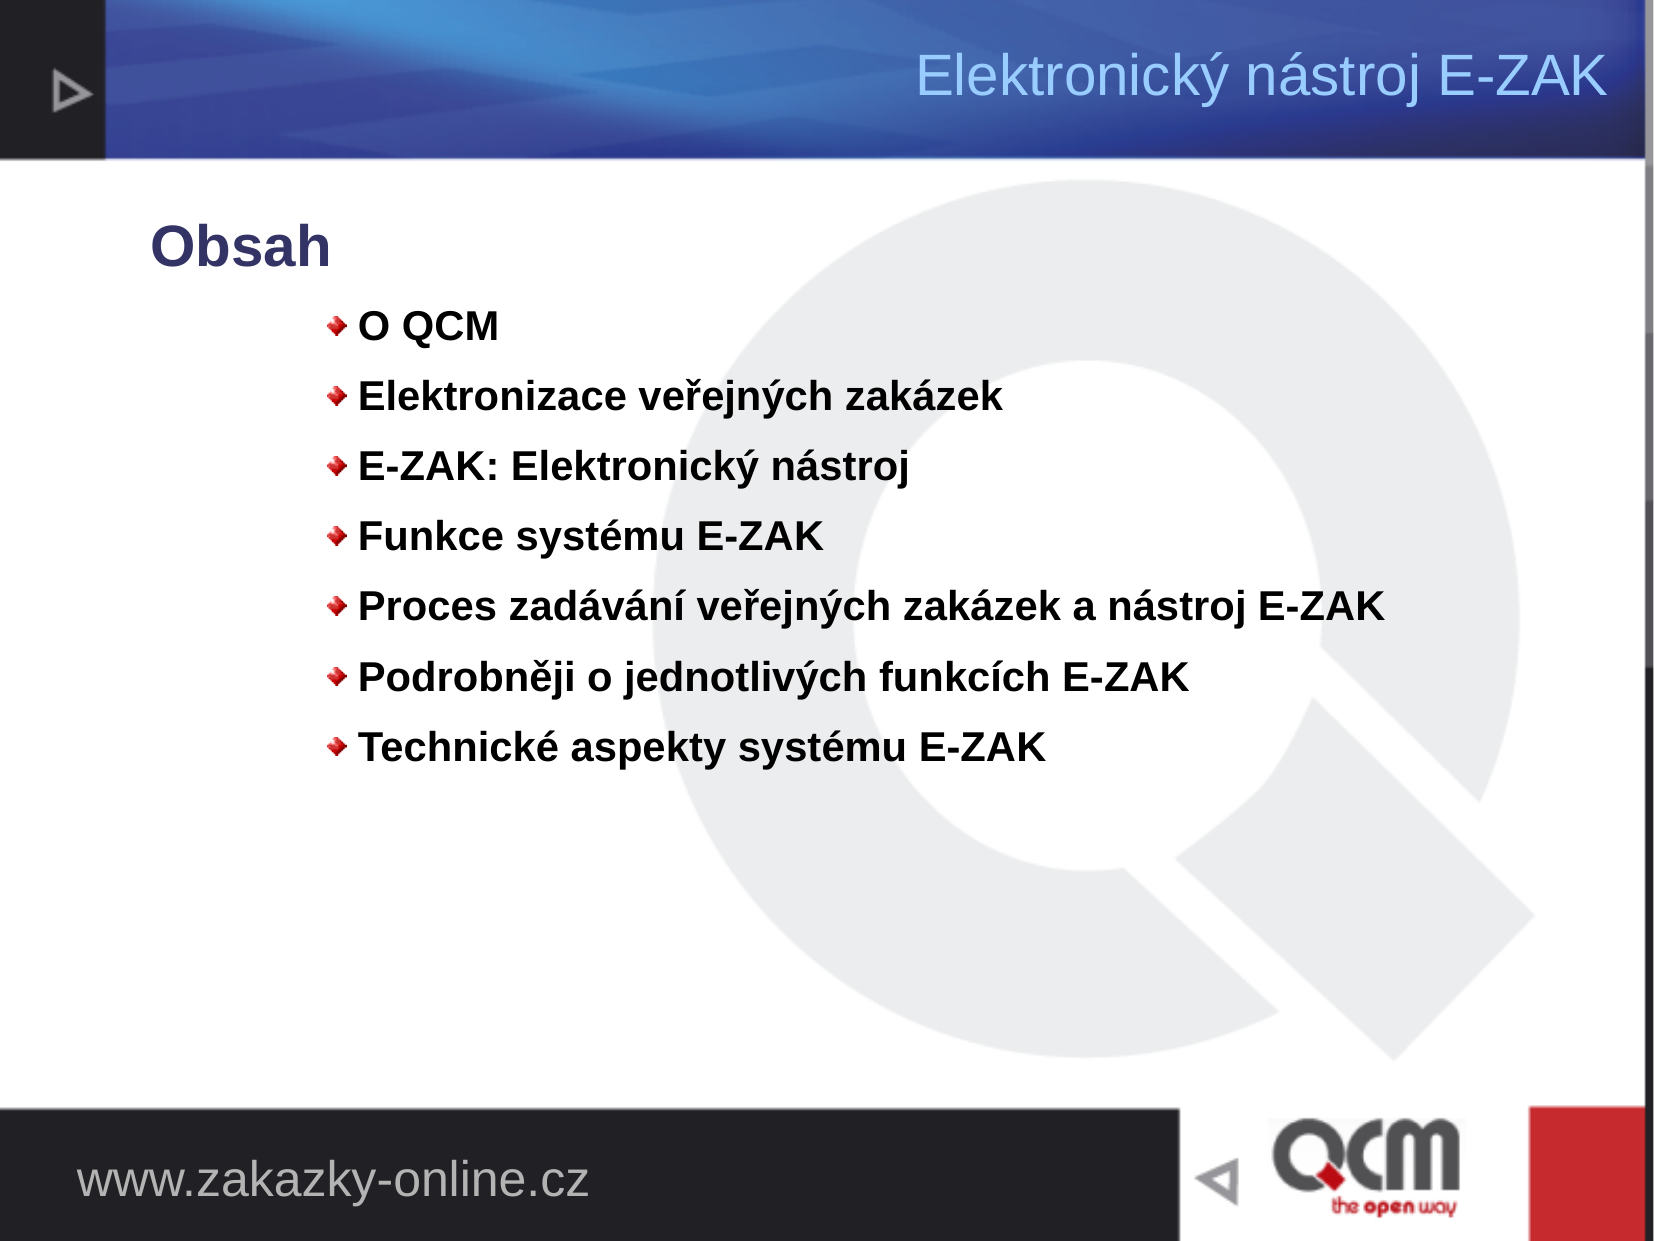

Obsah
 O QCM
 Elektronizace veřejných zakázek
 E-ZAK: Elektronický nástroj
 Funkce systému E-ZAK
 Proces zadávání veřejných zakázek a nástroj E-ZAK
 Podrobněji o jednotlivých funkcích E-ZAK
 Technické aspekty systému E-ZAK